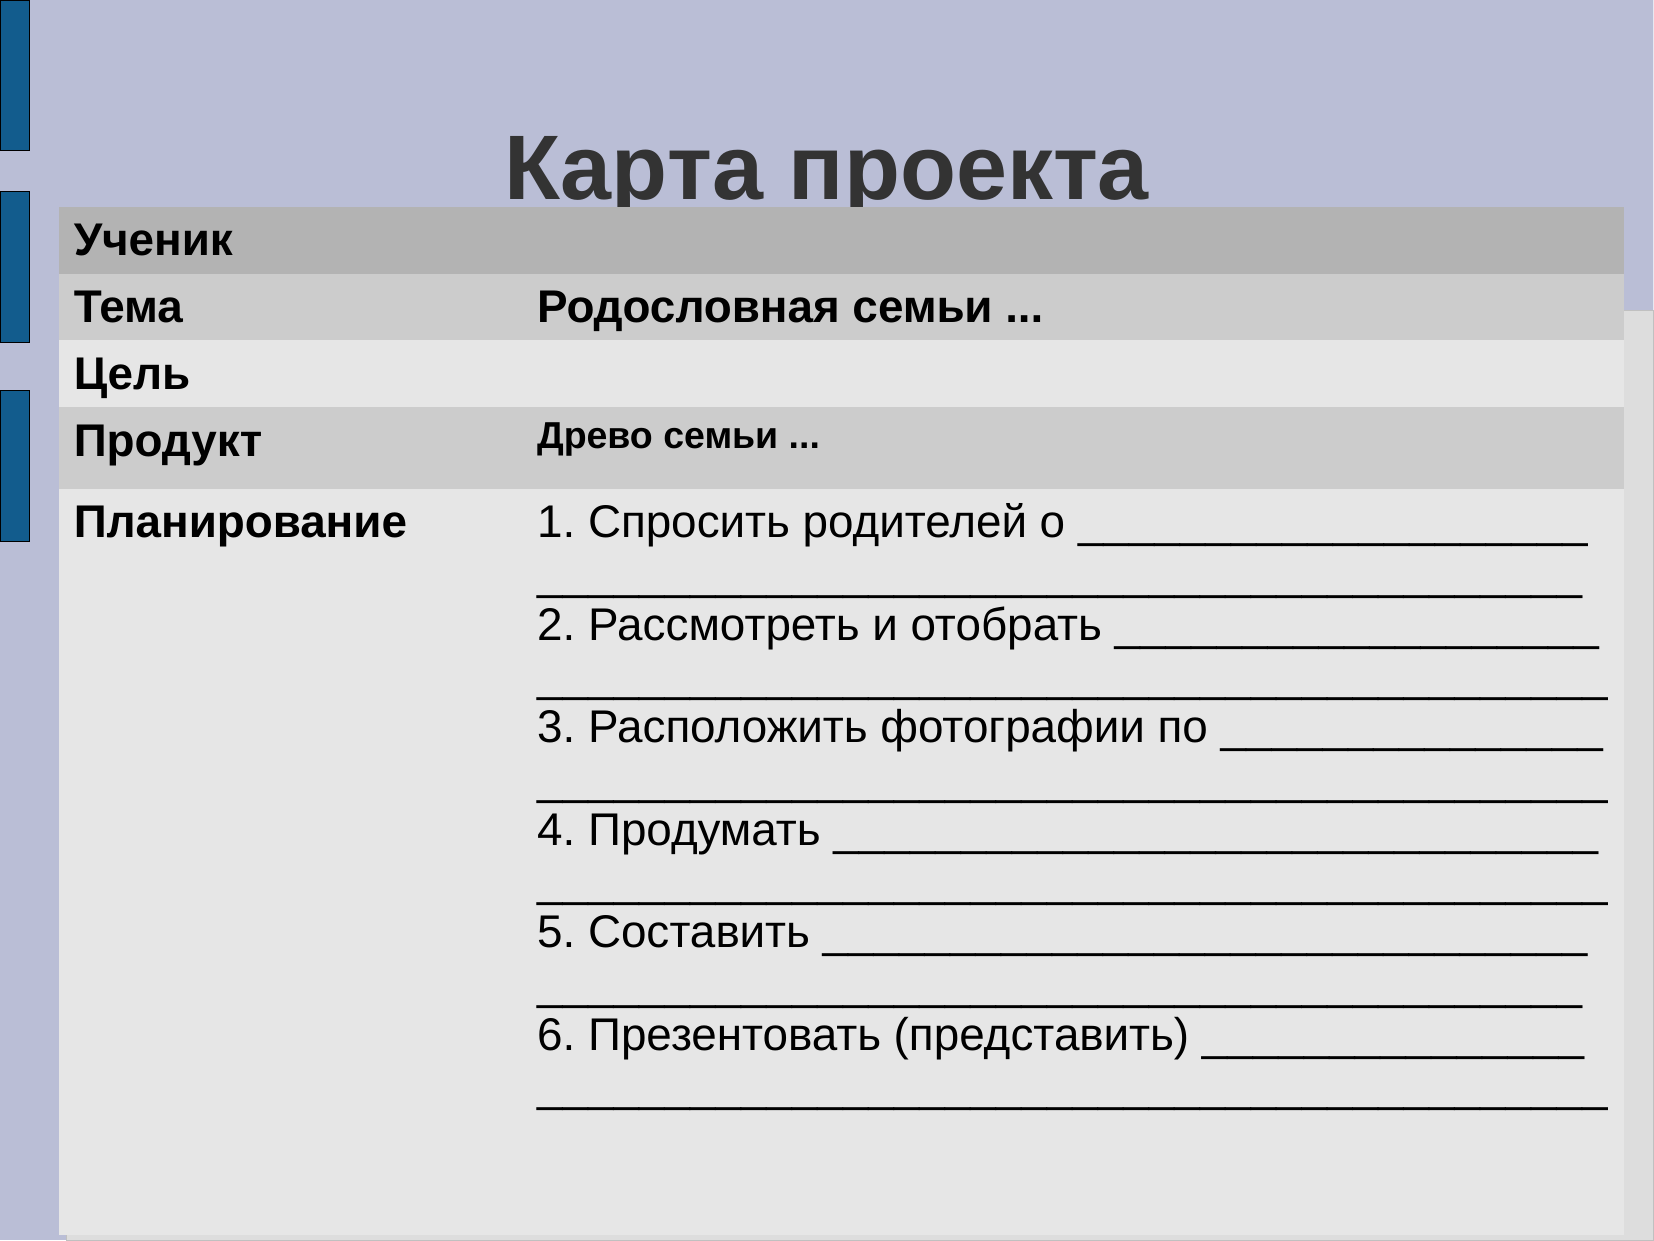

# Карта проекта
| Ученик | |
| --- | --- |
| Тема | Родословная семьи ... |
| Цель | |
| Продукт | Древо семьи ... |
| Планирование | 1. Спросить родителей о \_\_\_\_\_\_\_\_\_\_\_\_\_\_\_\_\_\_\_\_ \_\_\_\_\_\_\_\_\_\_\_\_\_\_\_\_\_\_\_\_\_\_\_\_\_\_\_\_\_\_\_\_\_\_\_\_\_\_\_\_\_ 2. Рассмотреть и отобрать \_\_\_\_\_\_\_\_\_\_\_\_\_\_\_\_\_\_\_ \_\_\_\_\_\_\_\_\_\_\_\_\_\_\_\_\_\_\_\_\_\_\_\_\_\_\_\_\_\_\_\_\_\_\_\_\_\_\_\_\_\_ 3. Расположить фотографии по \_\_\_\_\_\_\_\_\_\_\_\_\_\_\_ \_\_\_\_\_\_\_\_\_\_\_\_\_\_\_\_\_\_\_\_\_\_\_\_\_\_\_\_\_\_\_\_\_\_\_\_\_\_\_\_\_\_ 4. Продумать \_\_\_\_\_\_\_\_\_\_\_\_\_\_\_\_\_\_\_\_\_\_\_\_\_\_\_\_\_\_ \_\_\_\_\_\_\_\_\_\_\_\_\_\_\_\_\_\_\_\_\_\_\_\_\_\_\_\_\_\_\_\_\_\_\_\_\_\_\_\_\_\_ 5. Составить \_\_\_\_\_\_\_\_\_\_\_\_\_\_\_\_\_\_\_\_\_\_\_\_\_\_\_\_\_\_ \_\_\_\_\_\_\_\_\_\_\_\_\_\_\_\_\_\_\_\_\_\_\_\_\_\_\_\_\_\_\_\_\_\_\_\_\_\_\_\_\_ 6. Презентовать (представить) \_\_\_\_\_\_\_\_\_\_\_\_\_\_\_ \_\_\_\_\_\_\_\_\_\_\_\_\_\_\_\_\_\_\_\_\_\_\_\_\_\_\_\_\_\_\_\_\_\_\_\_\_\_\_\_\_\_ |